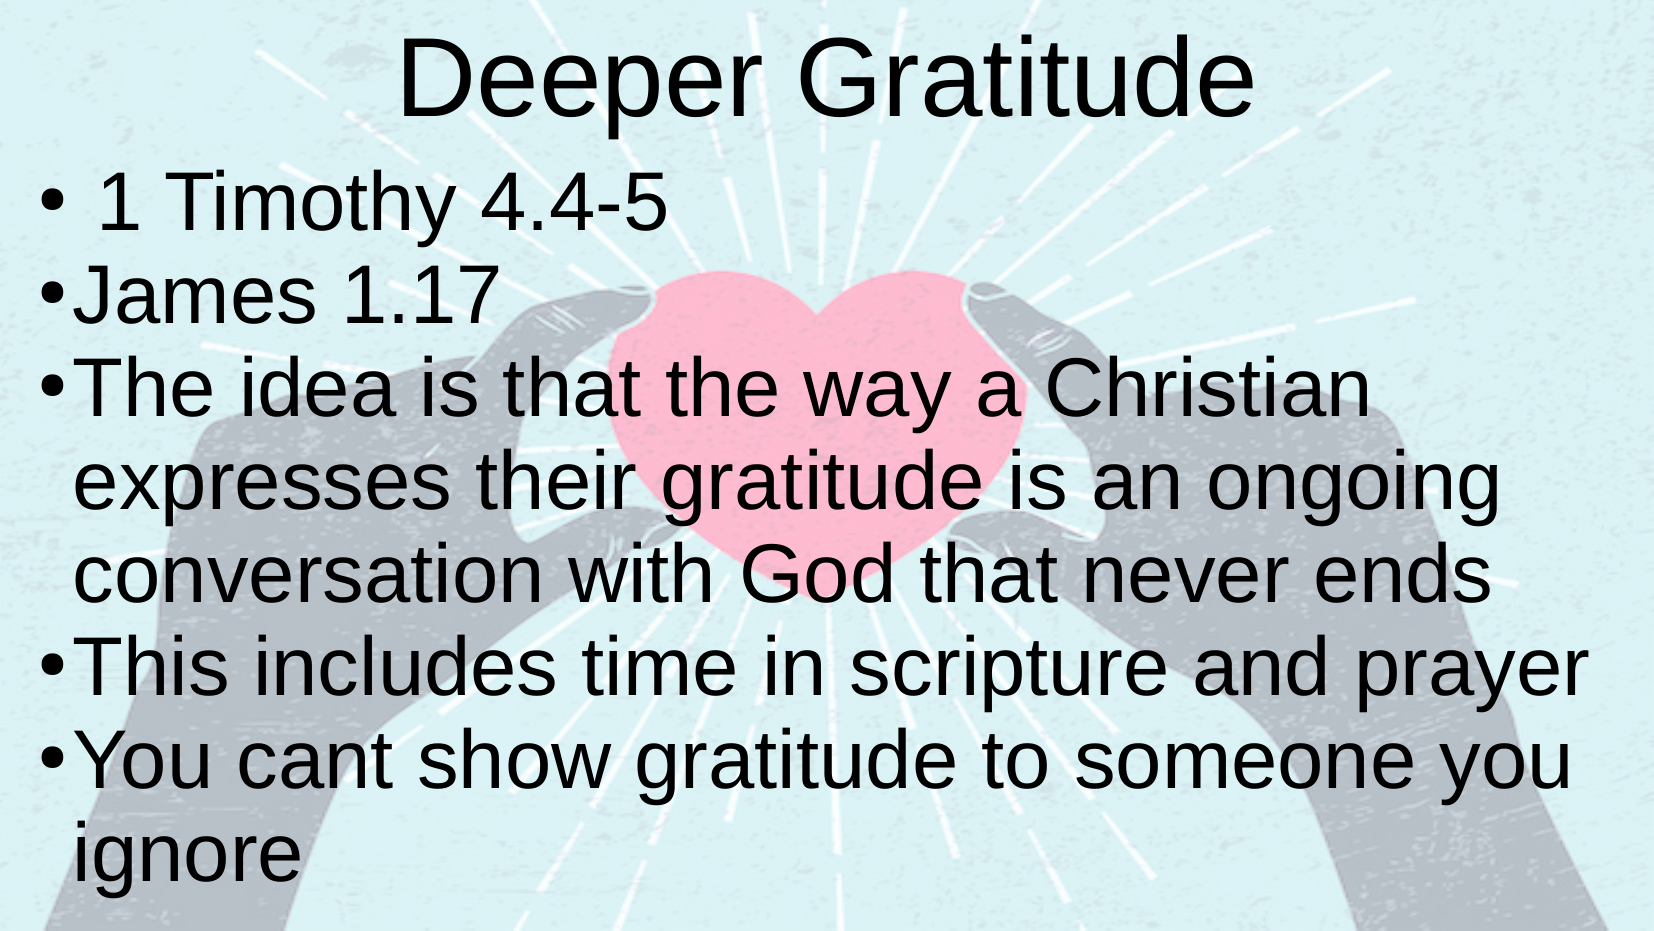

# Deeper Gratitude
 1 Timothy 4.4-5
James 1.17
The idea is that the way a Christian expresses their gratitude is an ongoing conversation with God that never ends
This includes time in scripture and prayer
You cant show gratitude to someone you ignore